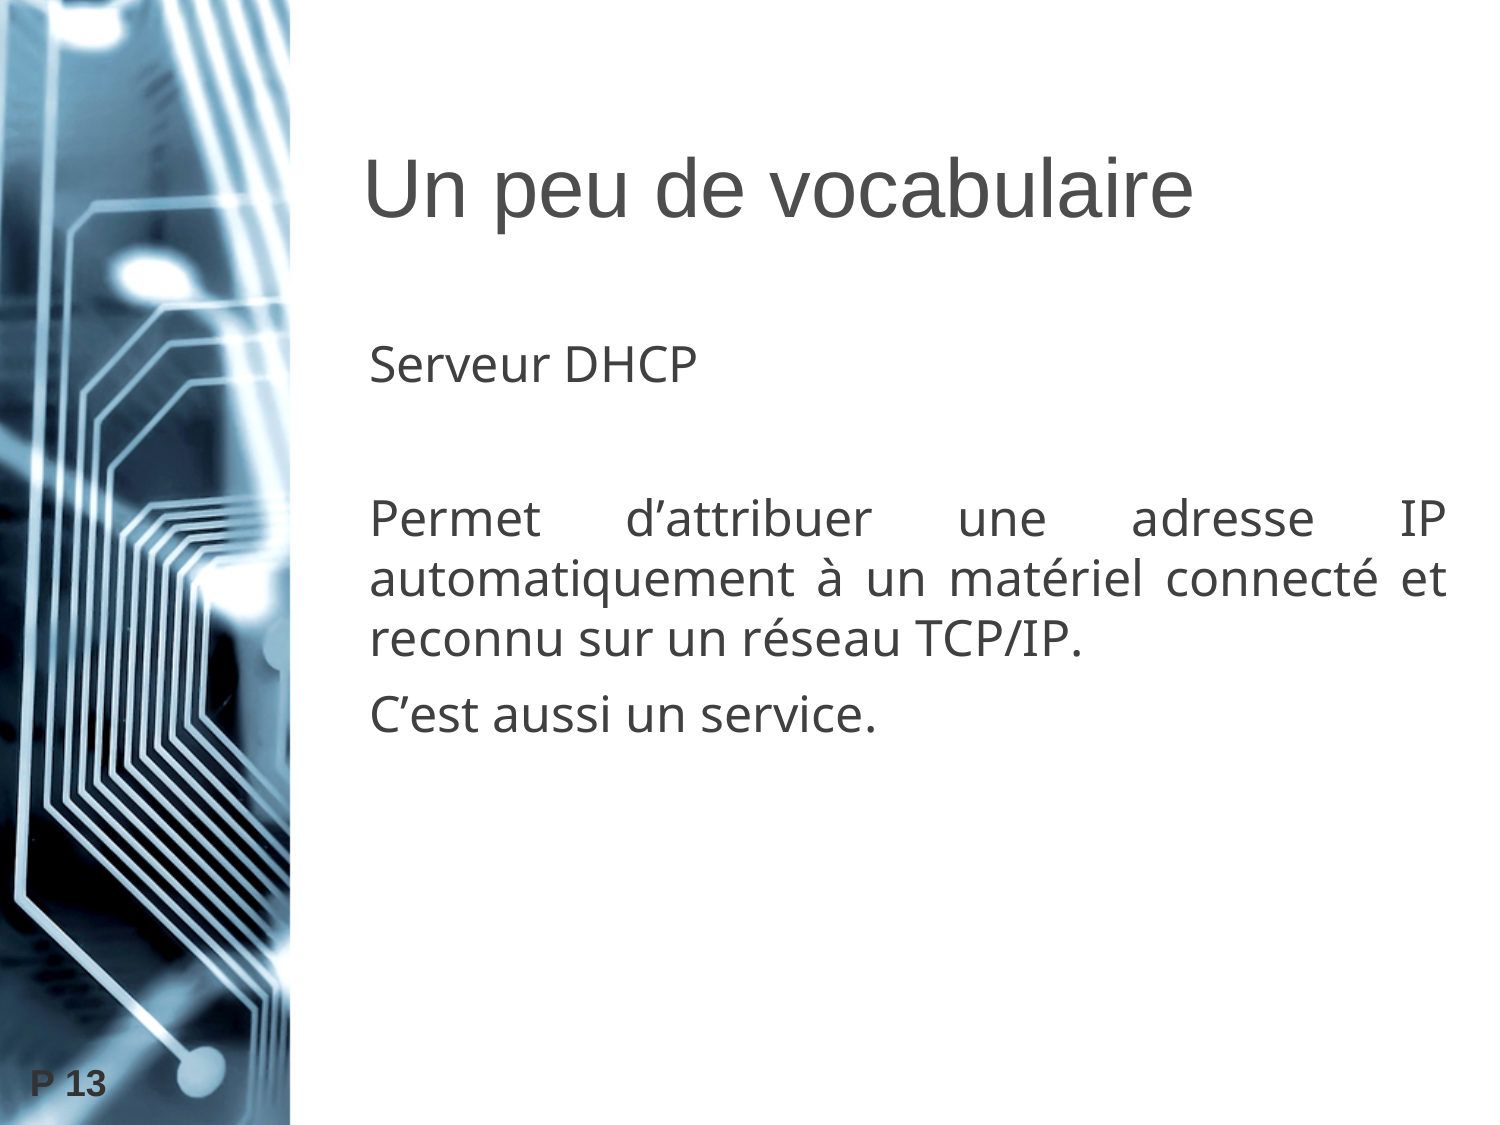

# Un peu de vocabulaire
Serveur DHCP
Permet d’attribuer une adresse IP automatiquement à un matériel connecté et reconnu sur un réseau TCP/IP.
C’est aussi un service.